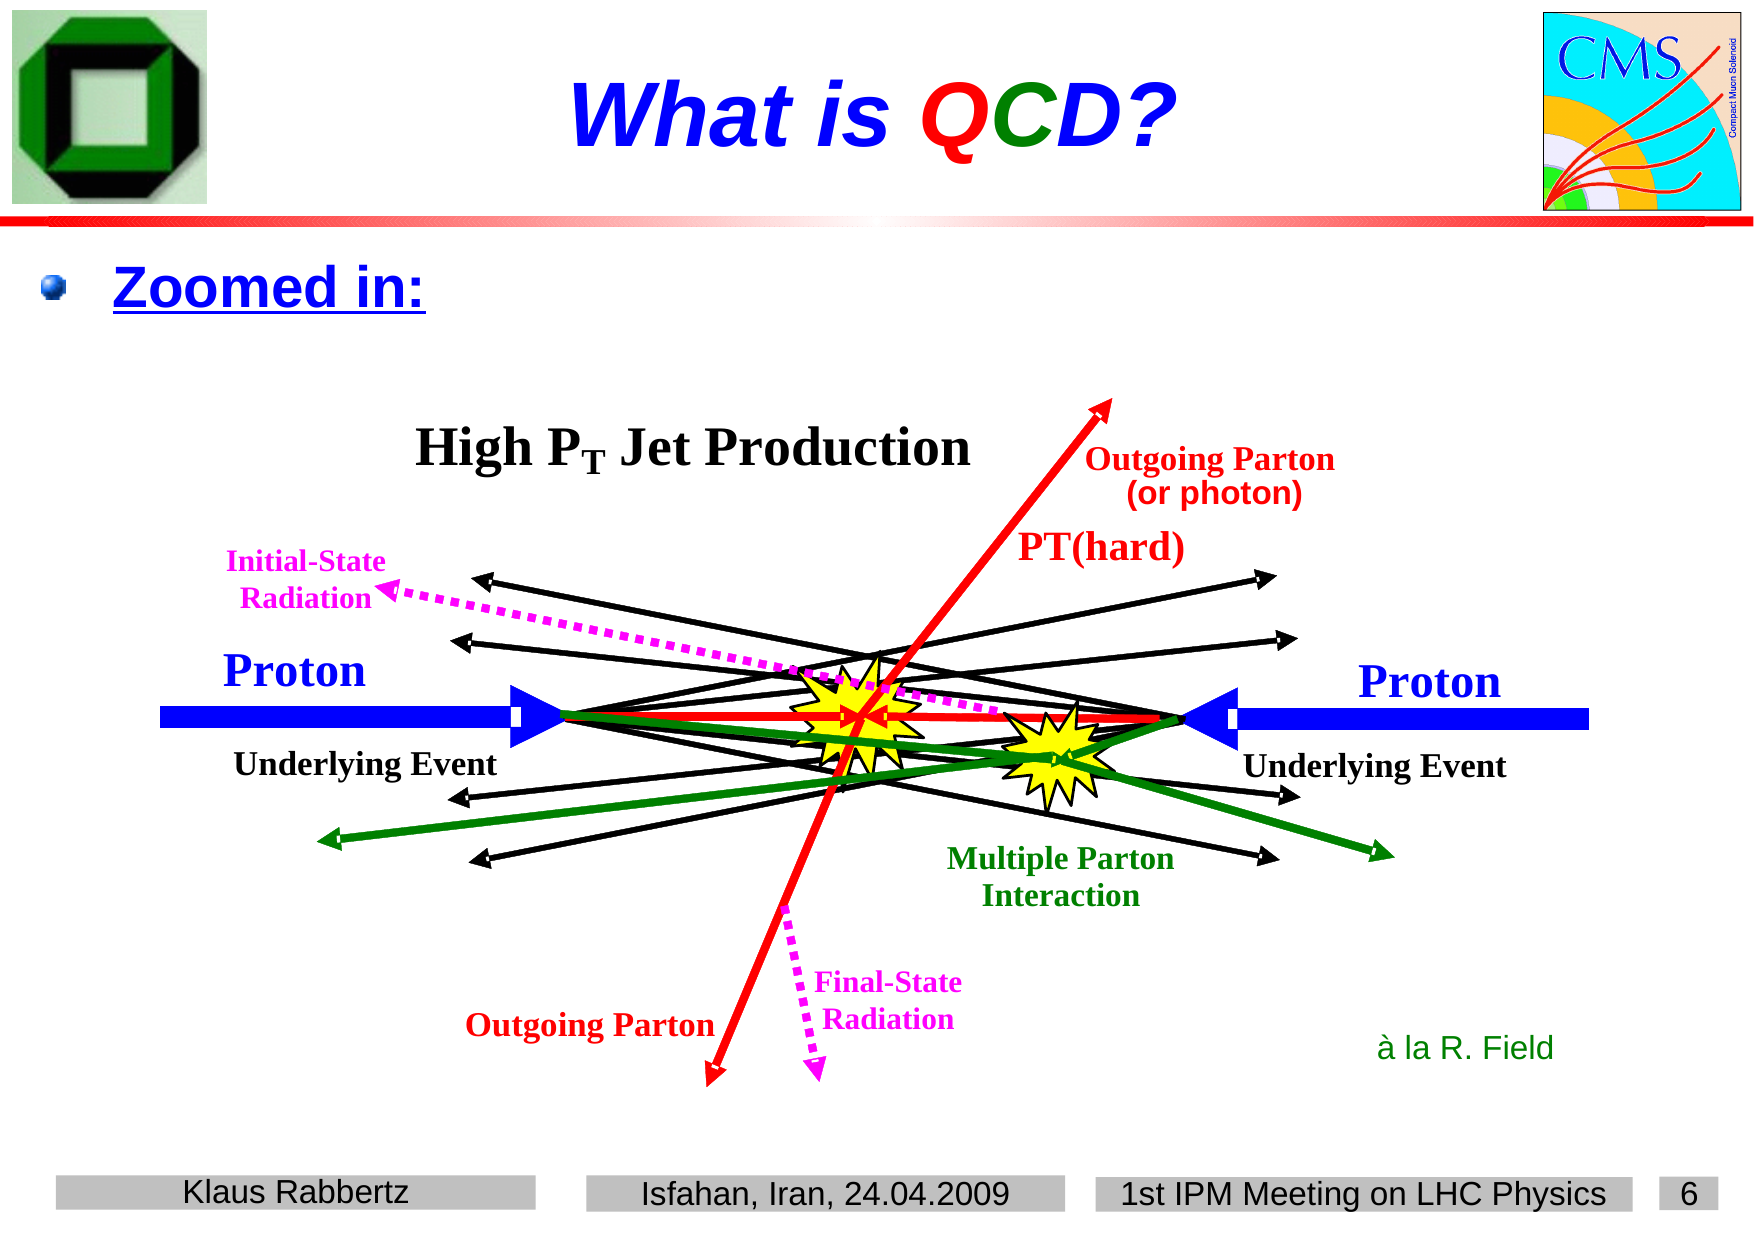

# What is QCD?
Zoomed in:
(or photon)
Multiple Parton
Interaction
à la R. Field